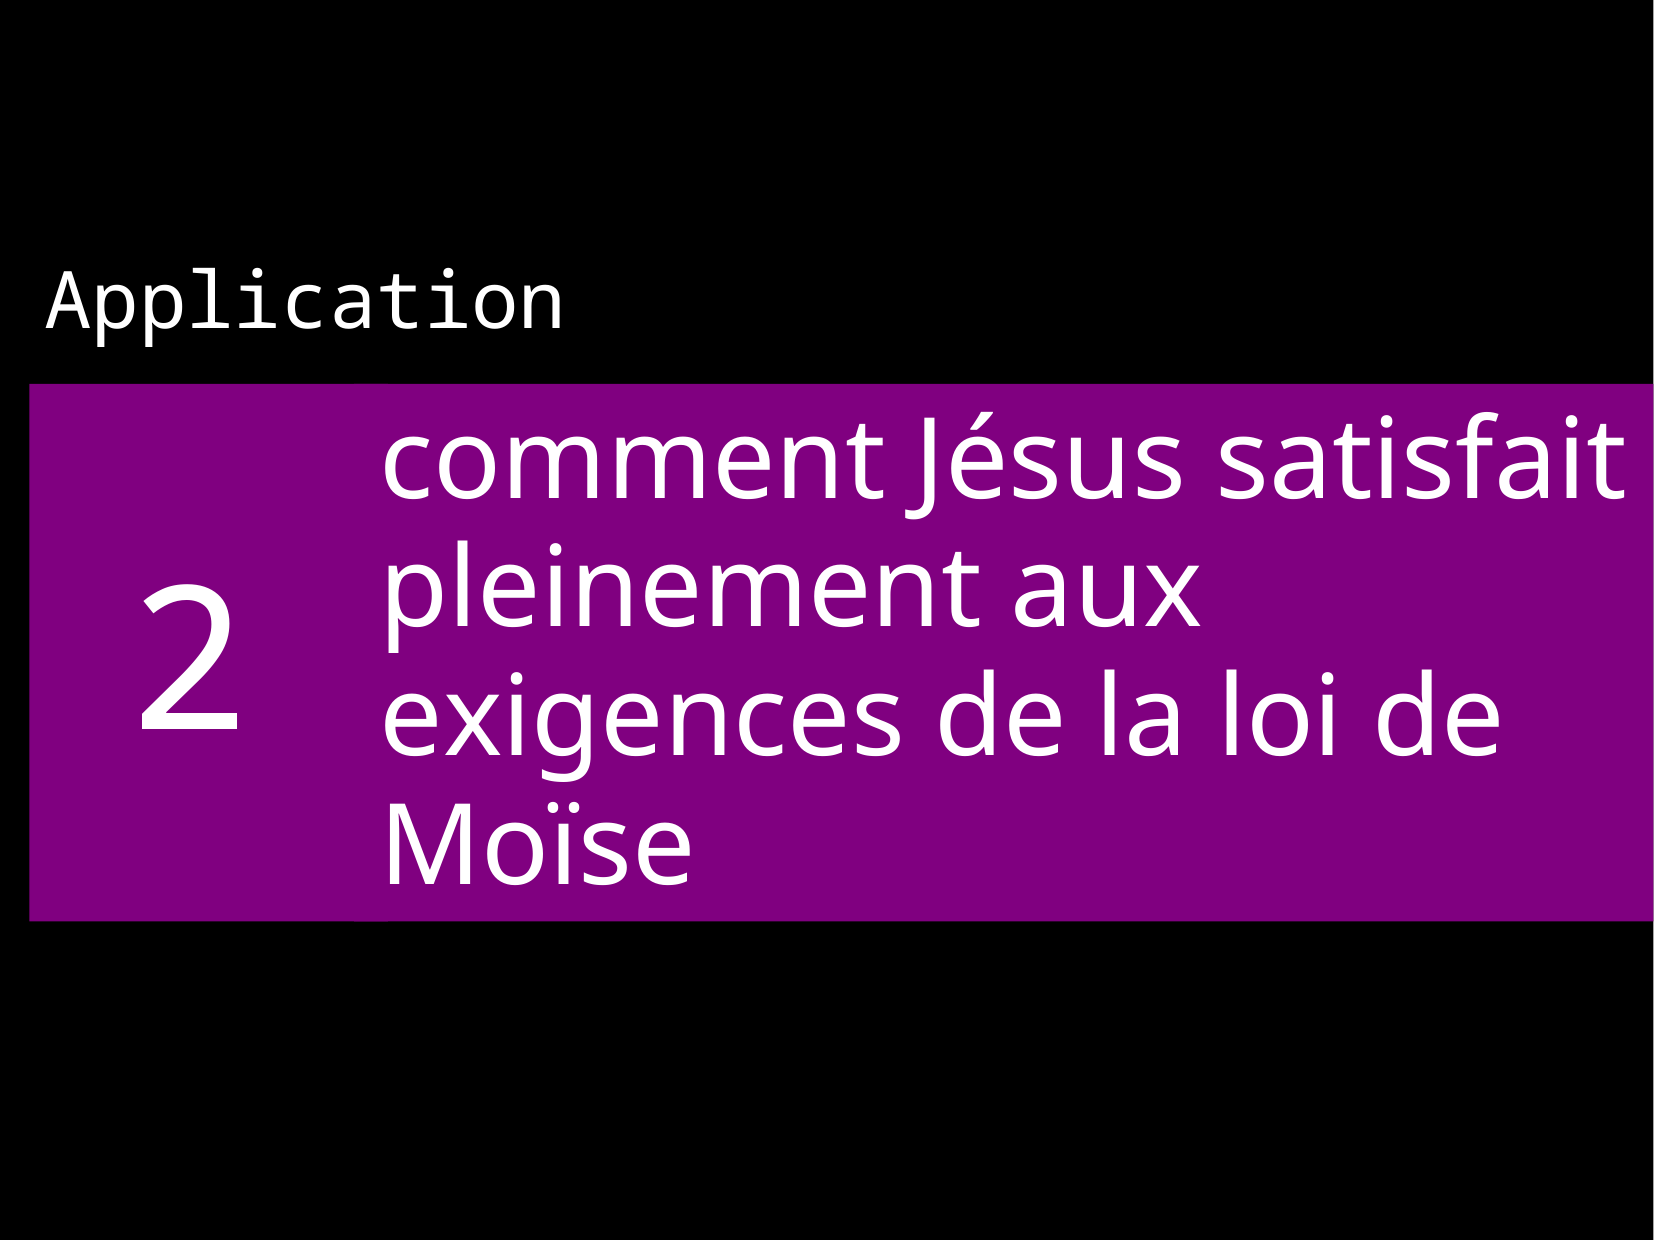

Application
comment Jésus satisfait pleinement aux exigences de la loi de Moïse
2